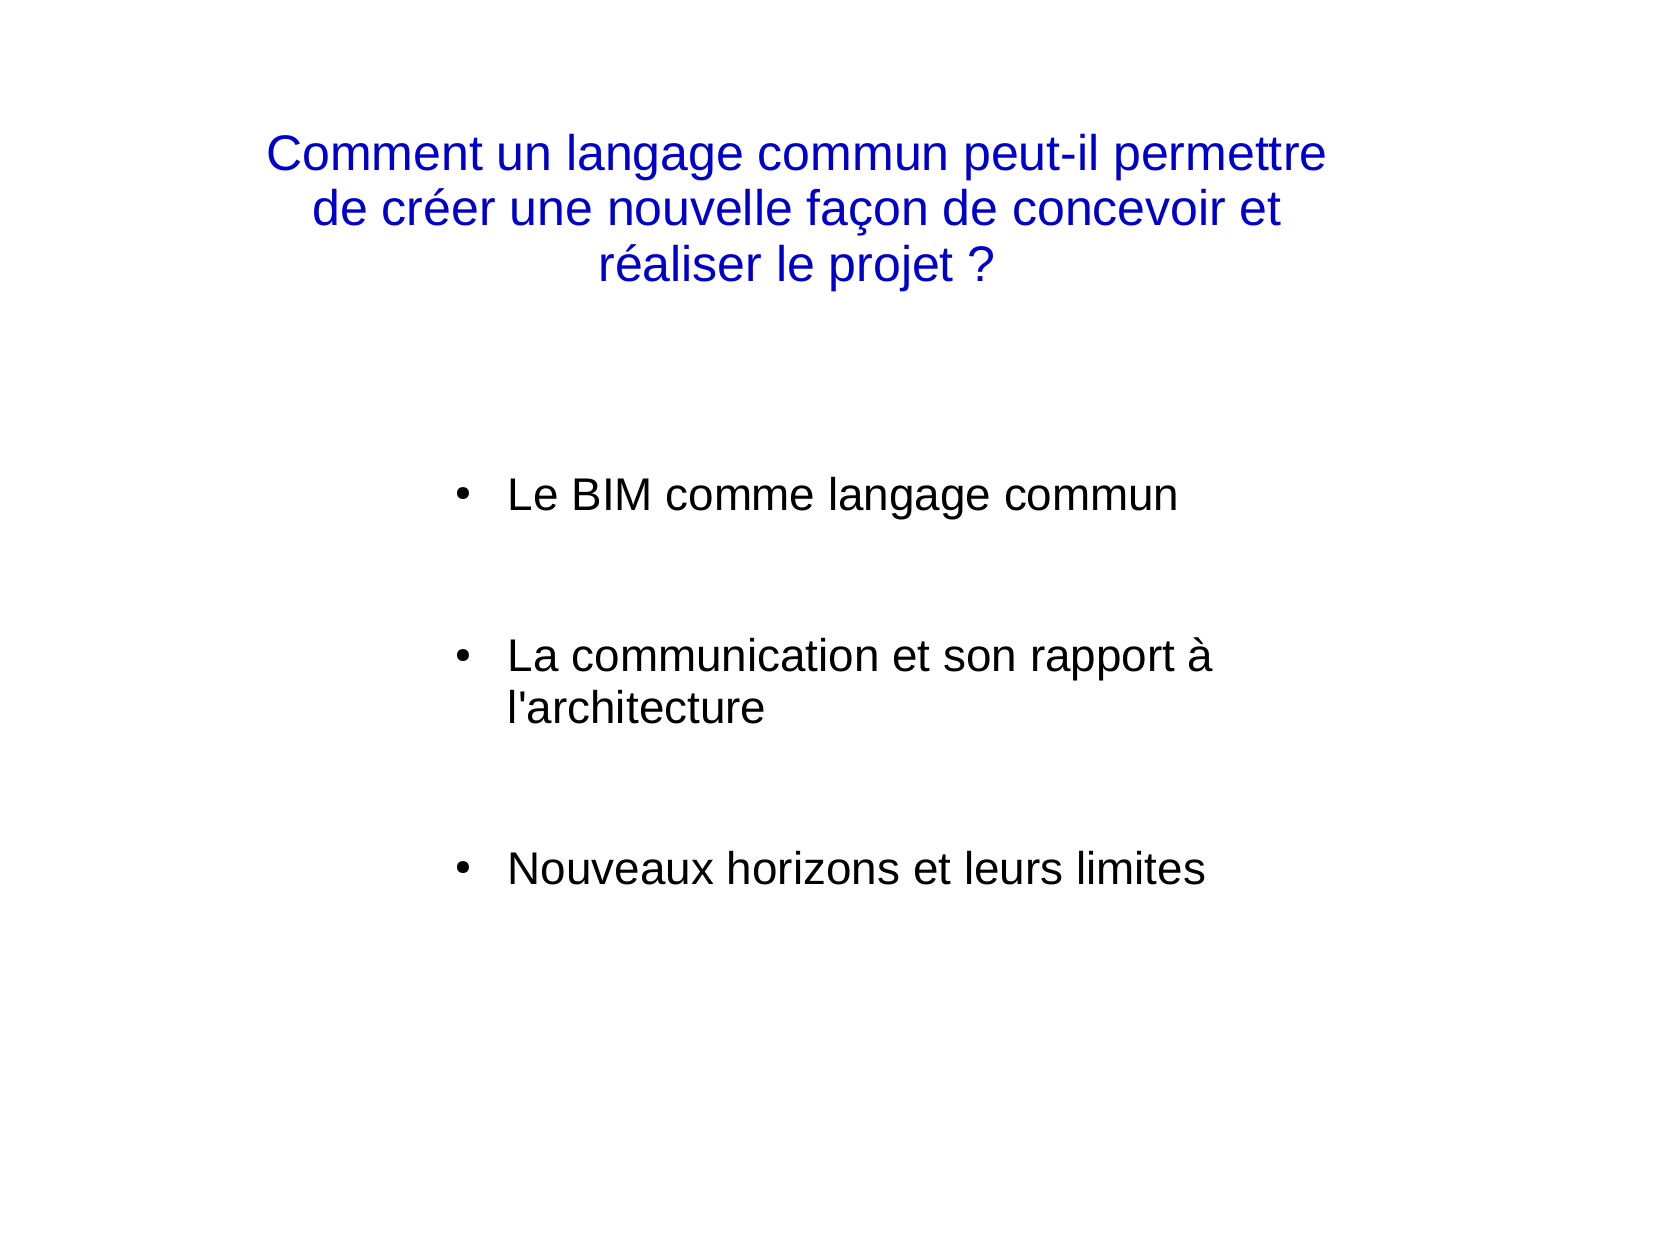

# Comment un langage commun peut-il permettre de créer une nouvelle façon de concevoir et réaliser le projet ?
Le BIM comme langage commun
La communication et son rapport à l'architecture
Nouveaux horizons et leurs limites